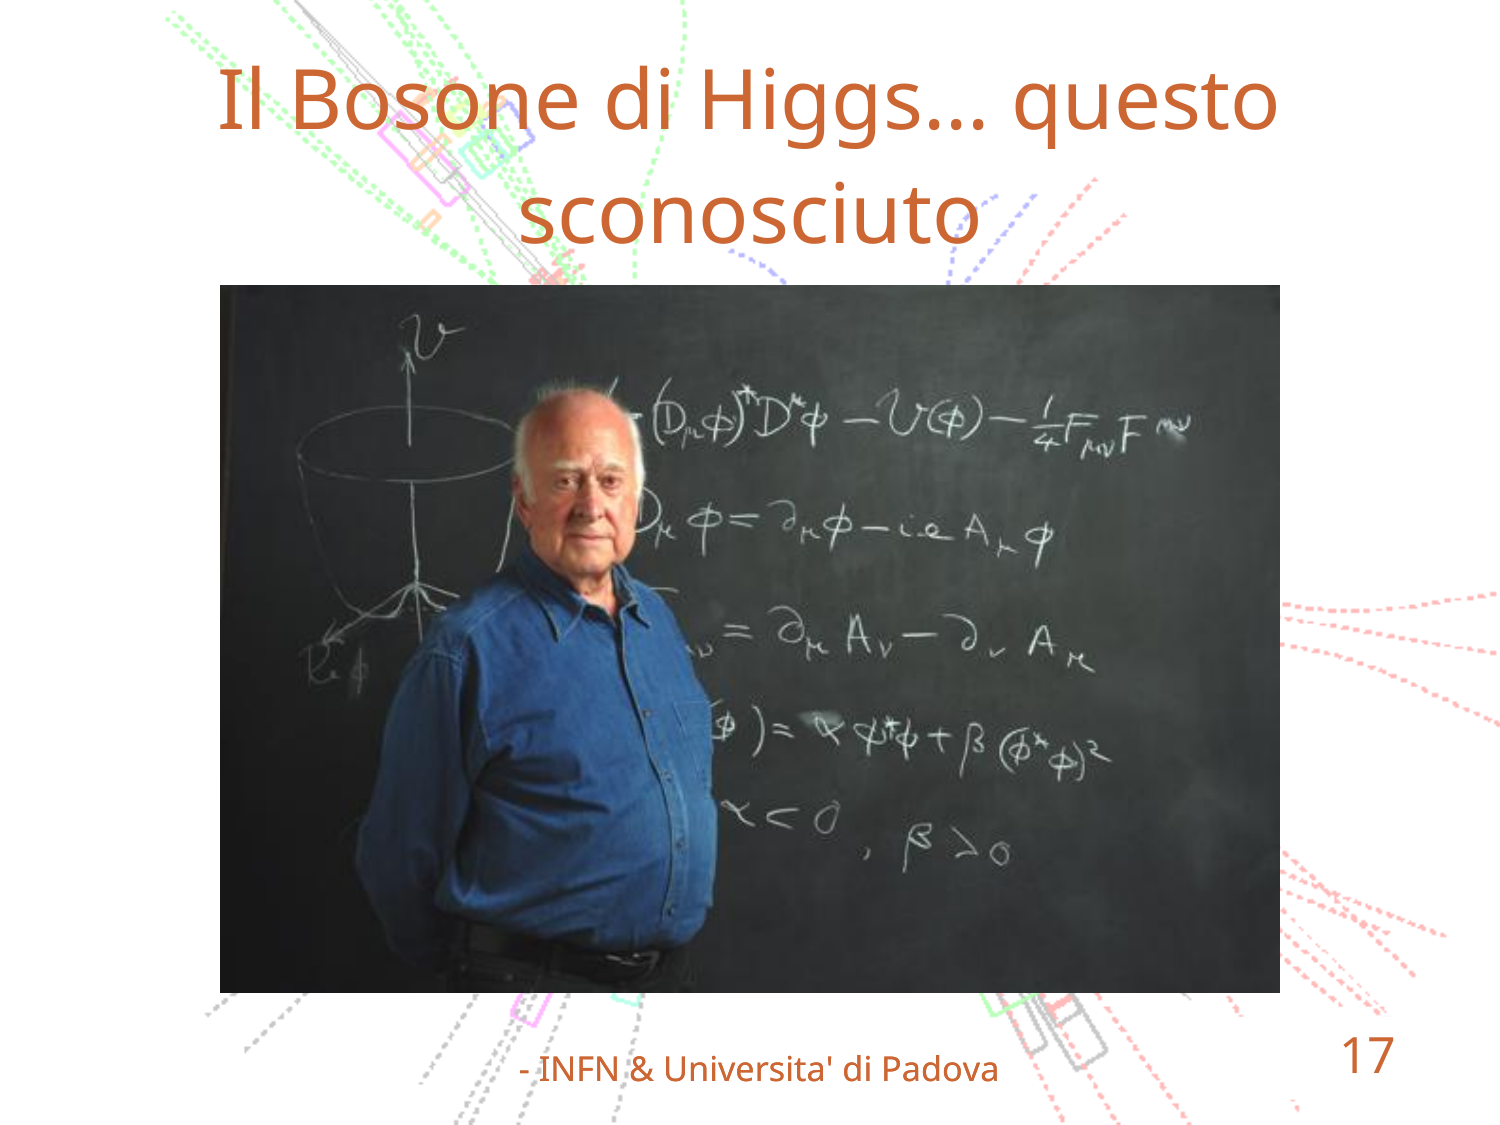

# Il Bosone di Higgs... questo sconosciuto